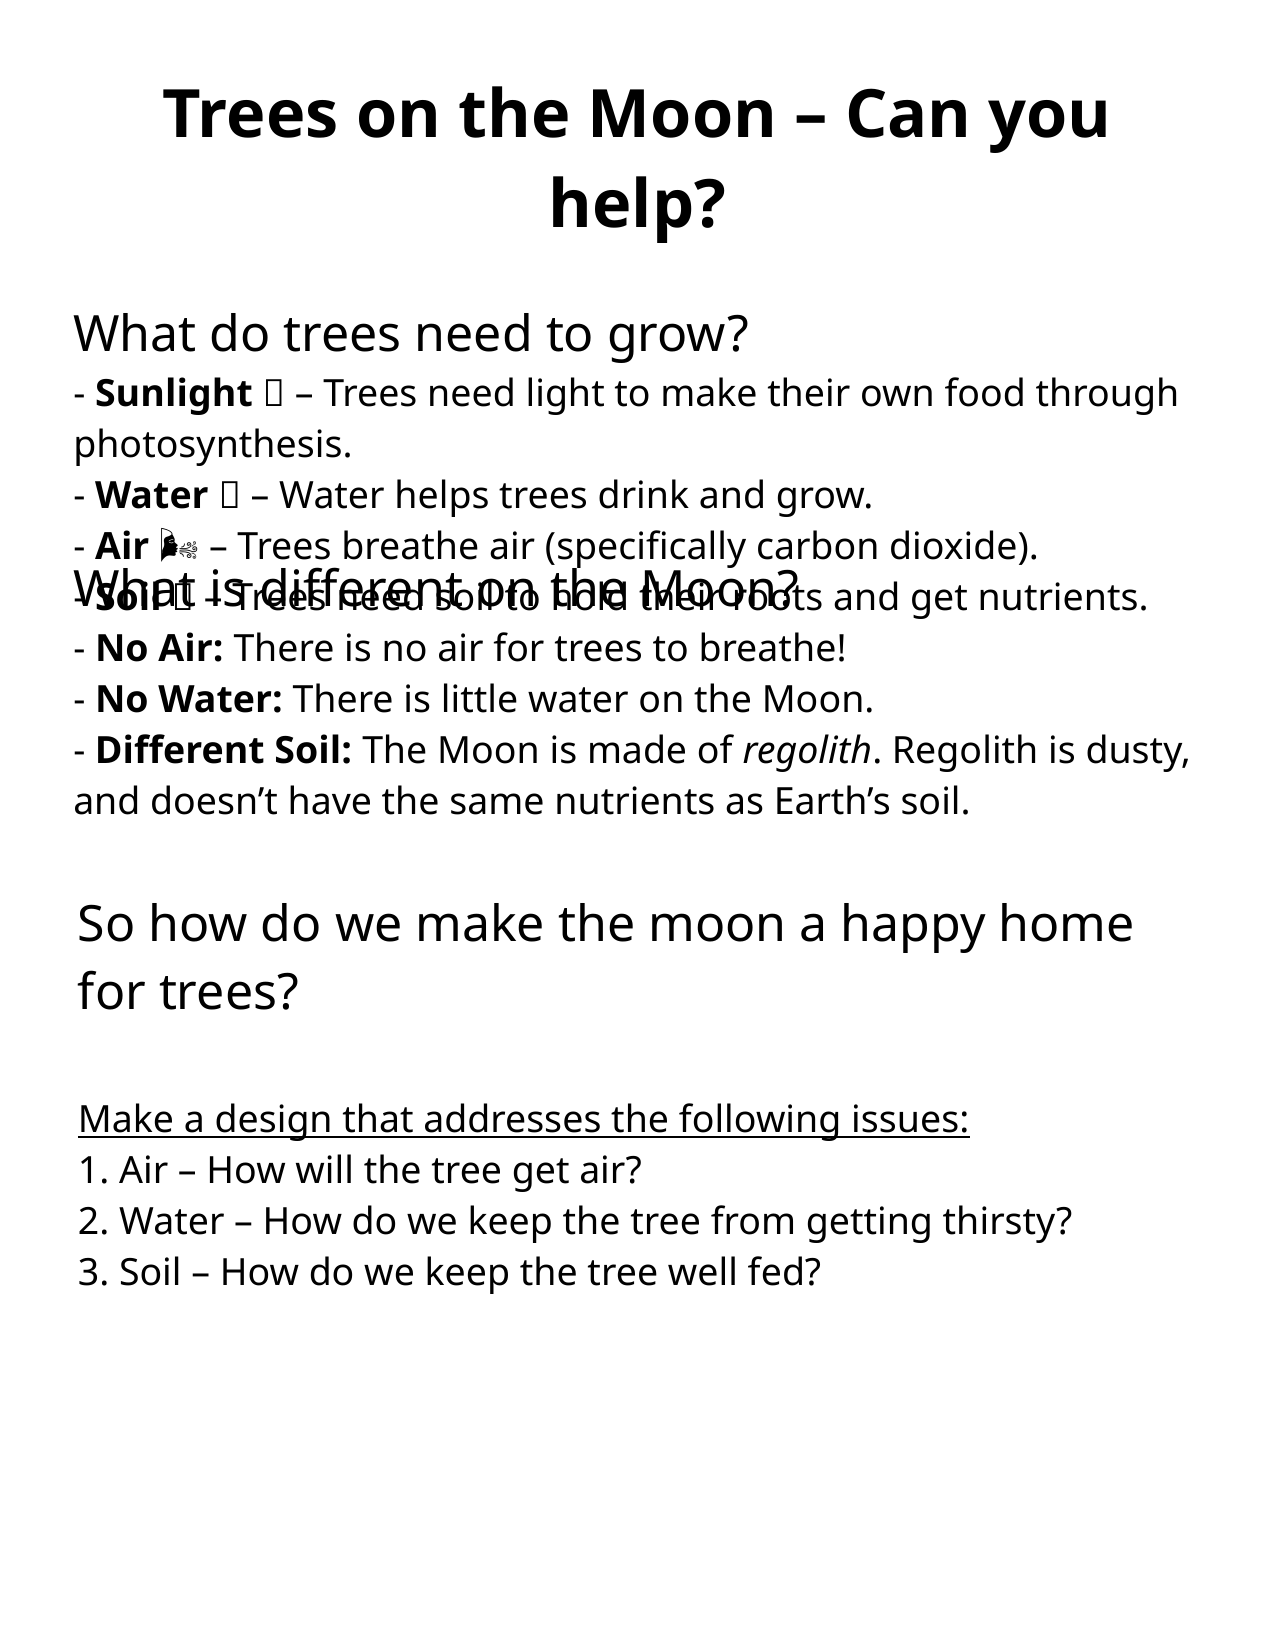

Trees on the Moon – Can you help?
What do trees need to grow?
- Sunlight 🌞 – Trees need light to make their own food through photosynthesis.
- Water 💧 – Water helps trees drink and grow.
- Air 🌬️ – Trees breathe air (specifically carbon dioxide).
- Soil 🌱 – Trees need soil to hold their roots and get nutrients.
What is different on the Moon?
- No Air: There is no air for trees to breathe!
- No Water: There is little water on the Moon.
- Different Soil: The Moon is made of regolith. Regolith is dusty, and doesn’t have the same nutrients as Earth’s soil.
So how do we make the moon a happy home for trees?
Make a design that addresses the following issues:
1. Air – How will the tree get air?
2. Water – How do we keep the tree from getting thirsty?
3. Soil – How do we keep the tree well fed?